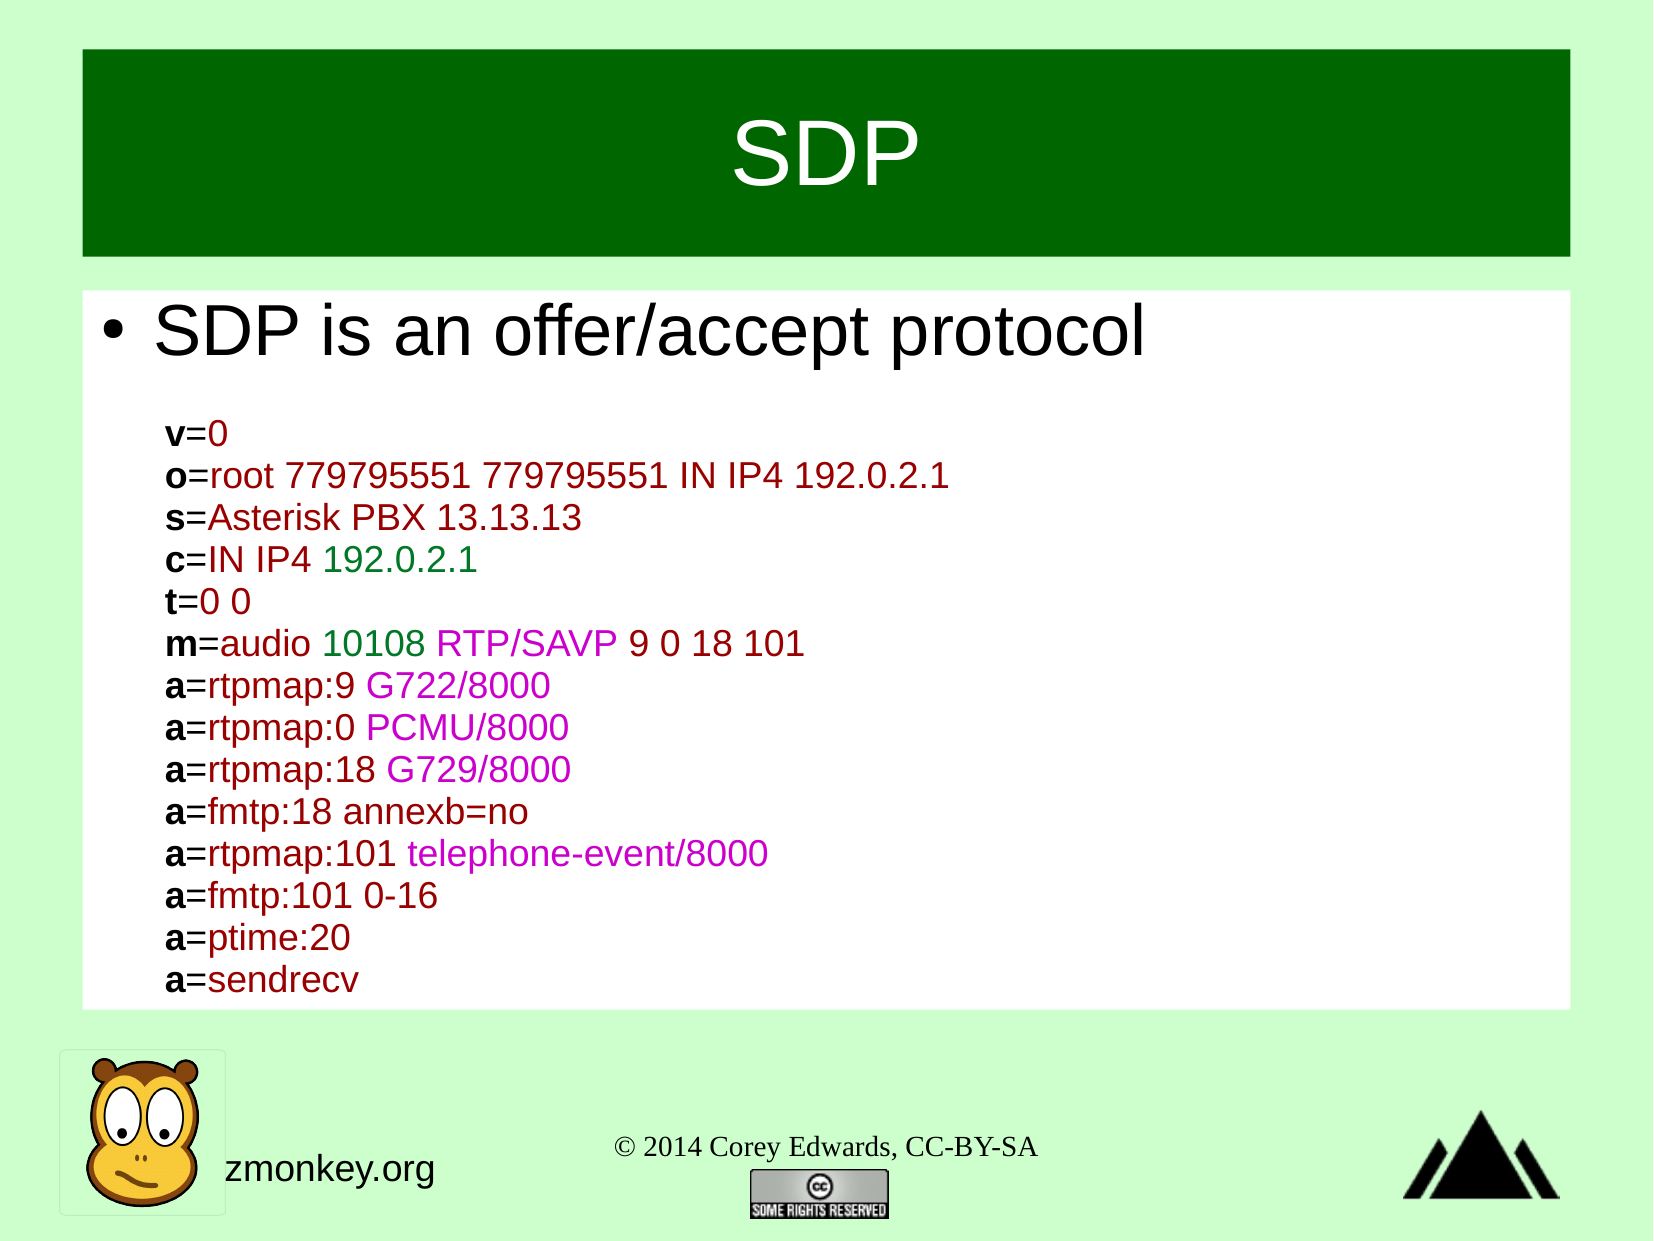

# SDP
SDP is an offer/accept protocol
v=0
o=root 779795551 779795551 IN IP4 192.0.2.1
s=Asterisk PBX 13.13.13
c=IN IP4 192.0.2.1
t=0 0
m=audio 10108 RTP/SAVP 9 0 18 101
a=rtpmap:9 G722/8000
a=rtpmap:0 PCMU/8000
a=rtpmap:18 G729/8000
a=fmtp:18 annexb=no
a=rtpmap:101 telephone-event/8000
a=fmtp:101 0-16
a=ptime:20
a=sendrecv